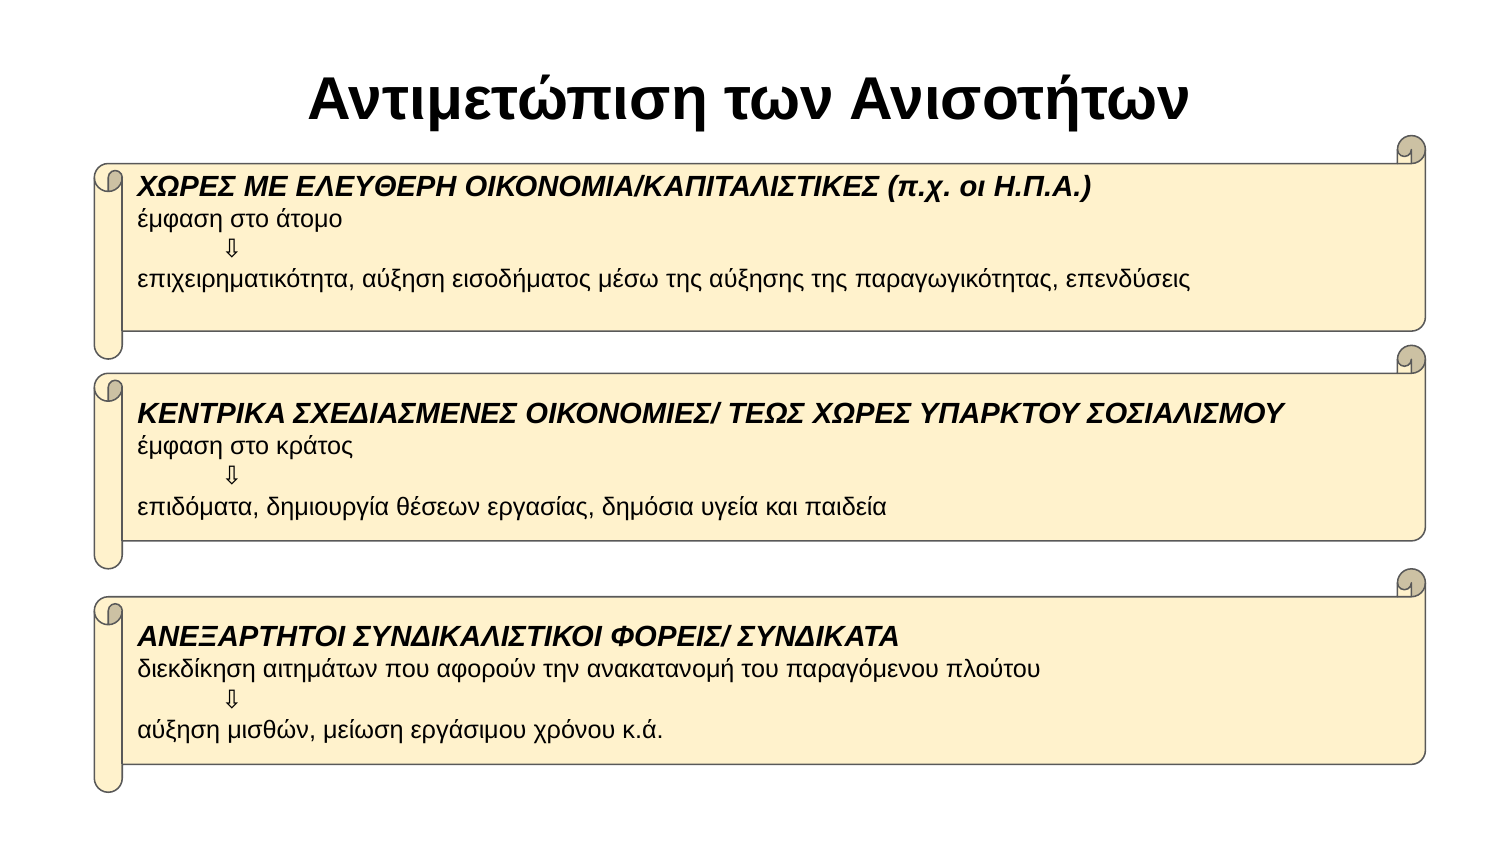

# Αντιμετώπιση των Ανισοτήτων
ΧΩΡΕΣ ΜΕ ΕΛΕΥΘΕΡΗ ΟΙΚΟΝΟΜΙΑ/ΚΑΠΙΤΑΛΙΣΤΙΚΕΣ (π.χ. οι Η.Π.Α.)
έμφαση στο άτομο
 ⇩
επιχειρηματικότητα, αύξηση εισοδήματος μέσω της αύξησης της παραγωγικότητας, επενδύσεις
ΚΕΝΤΡΙΚΑ ΣΧΕΔΙΑΣΜΕΝΕΣ ΟΙΚΟΝΟΜΙΕΣ/ ΤΕΩΣ ΧΩΡΕΣ ΥΠΑΡΚΤΟΥ ΣΟΣΙΑΛΙΣΜΟΥ
έμφαση στο κράτος
 ⇩
επιδόματα, δημιουργία θέσεων εργασίας, δημόσια υγεία και παιδεία
ΑΝΕΞΑΡΤΗΤΟΙ ΣΥΝΔΙΚΑΛΙΣΤΙΚΟΙ ΦΟΡΕΙΣ/ ΣΥΝΔΙΚΑΤΑ
διεκδίκηση αιτημάτων που αφορούν την ανακατανομή του παραγόμενου πλούτου
 ⇩
αύξηση μισθών, μείωση εργάσιμου χρόνου κ.ά.